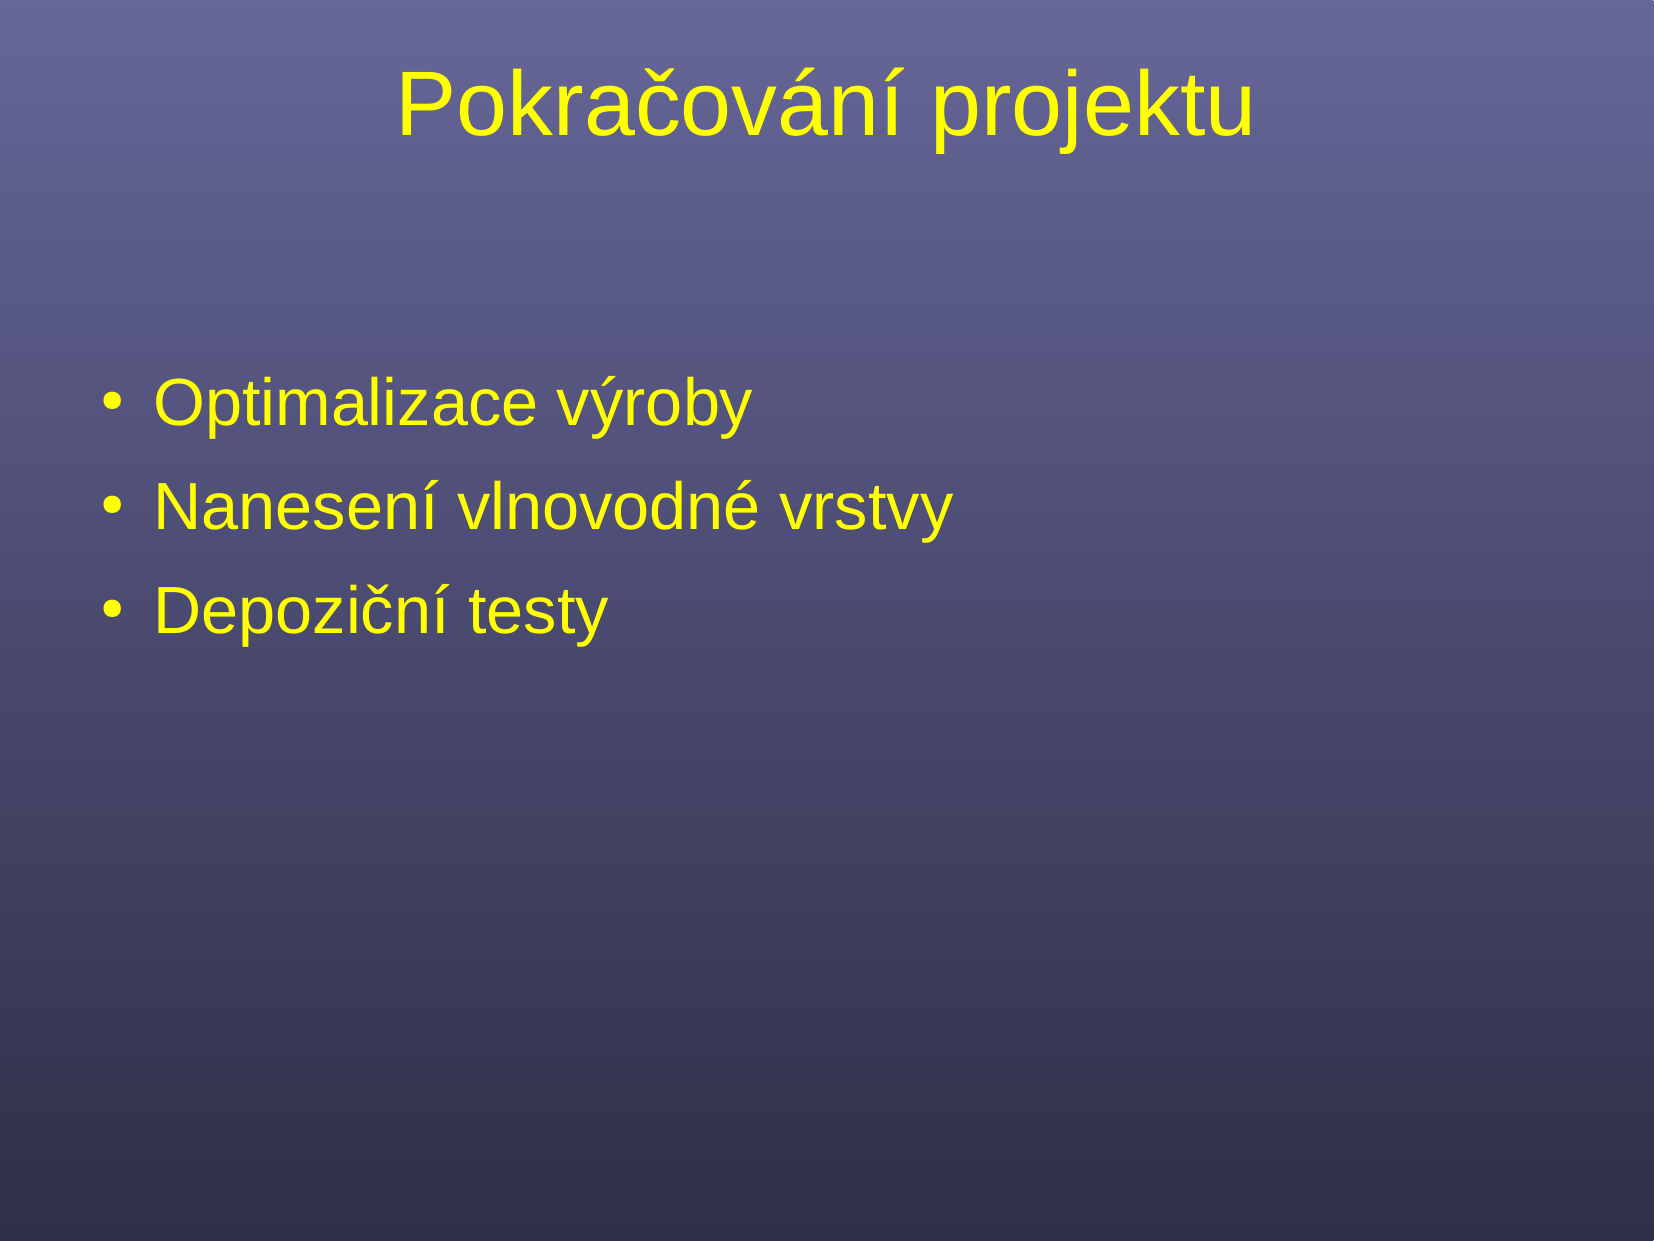

# Pokračování projektu
Optimalizace výroby
Nanesení vlnovodné vrstvy
Depoziční testy